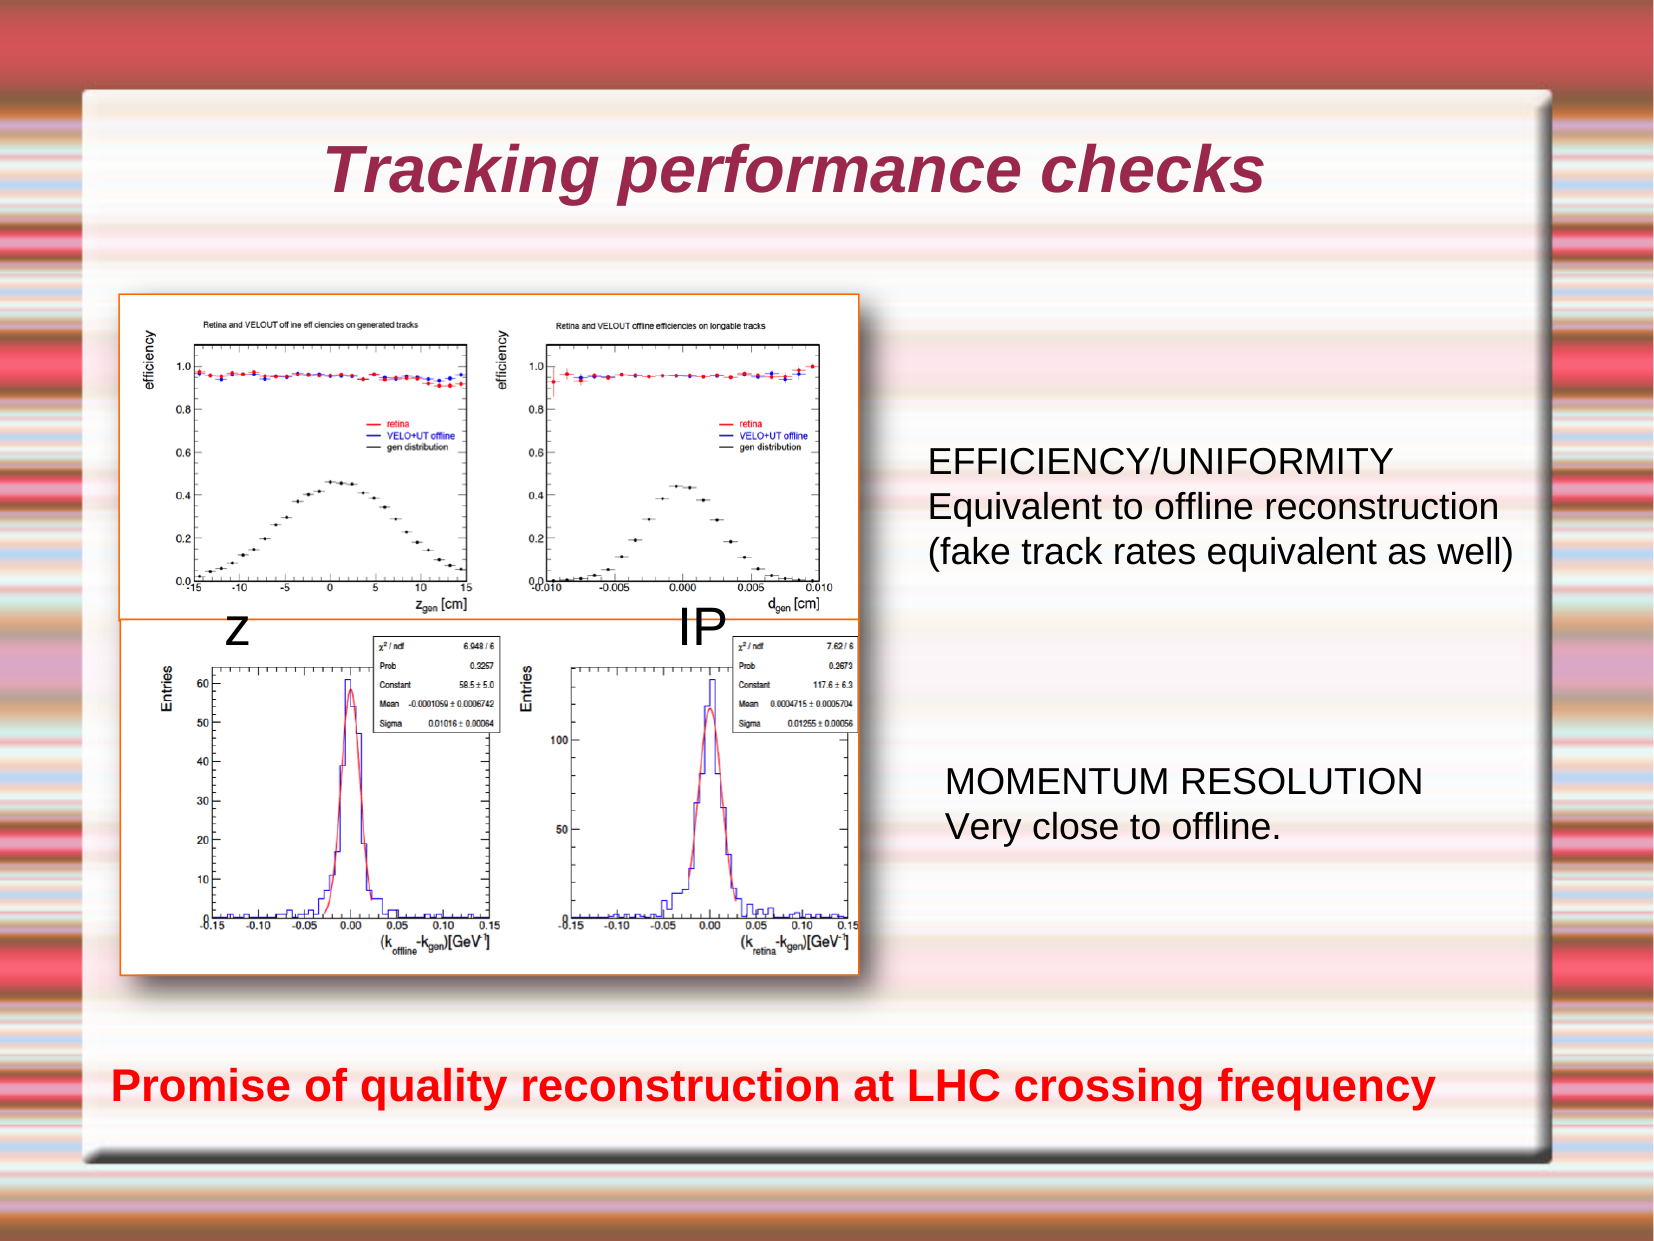

# Tracking performance checks
EFFICIENCY/UNIFORMITY
Equivalent to offline reconstruction
(fake track rates equivalent as well)
z IP
MOMENTUM RESOLUTION
Very close to offline.
Promise of quality reconstruction at LHC crossing frequency